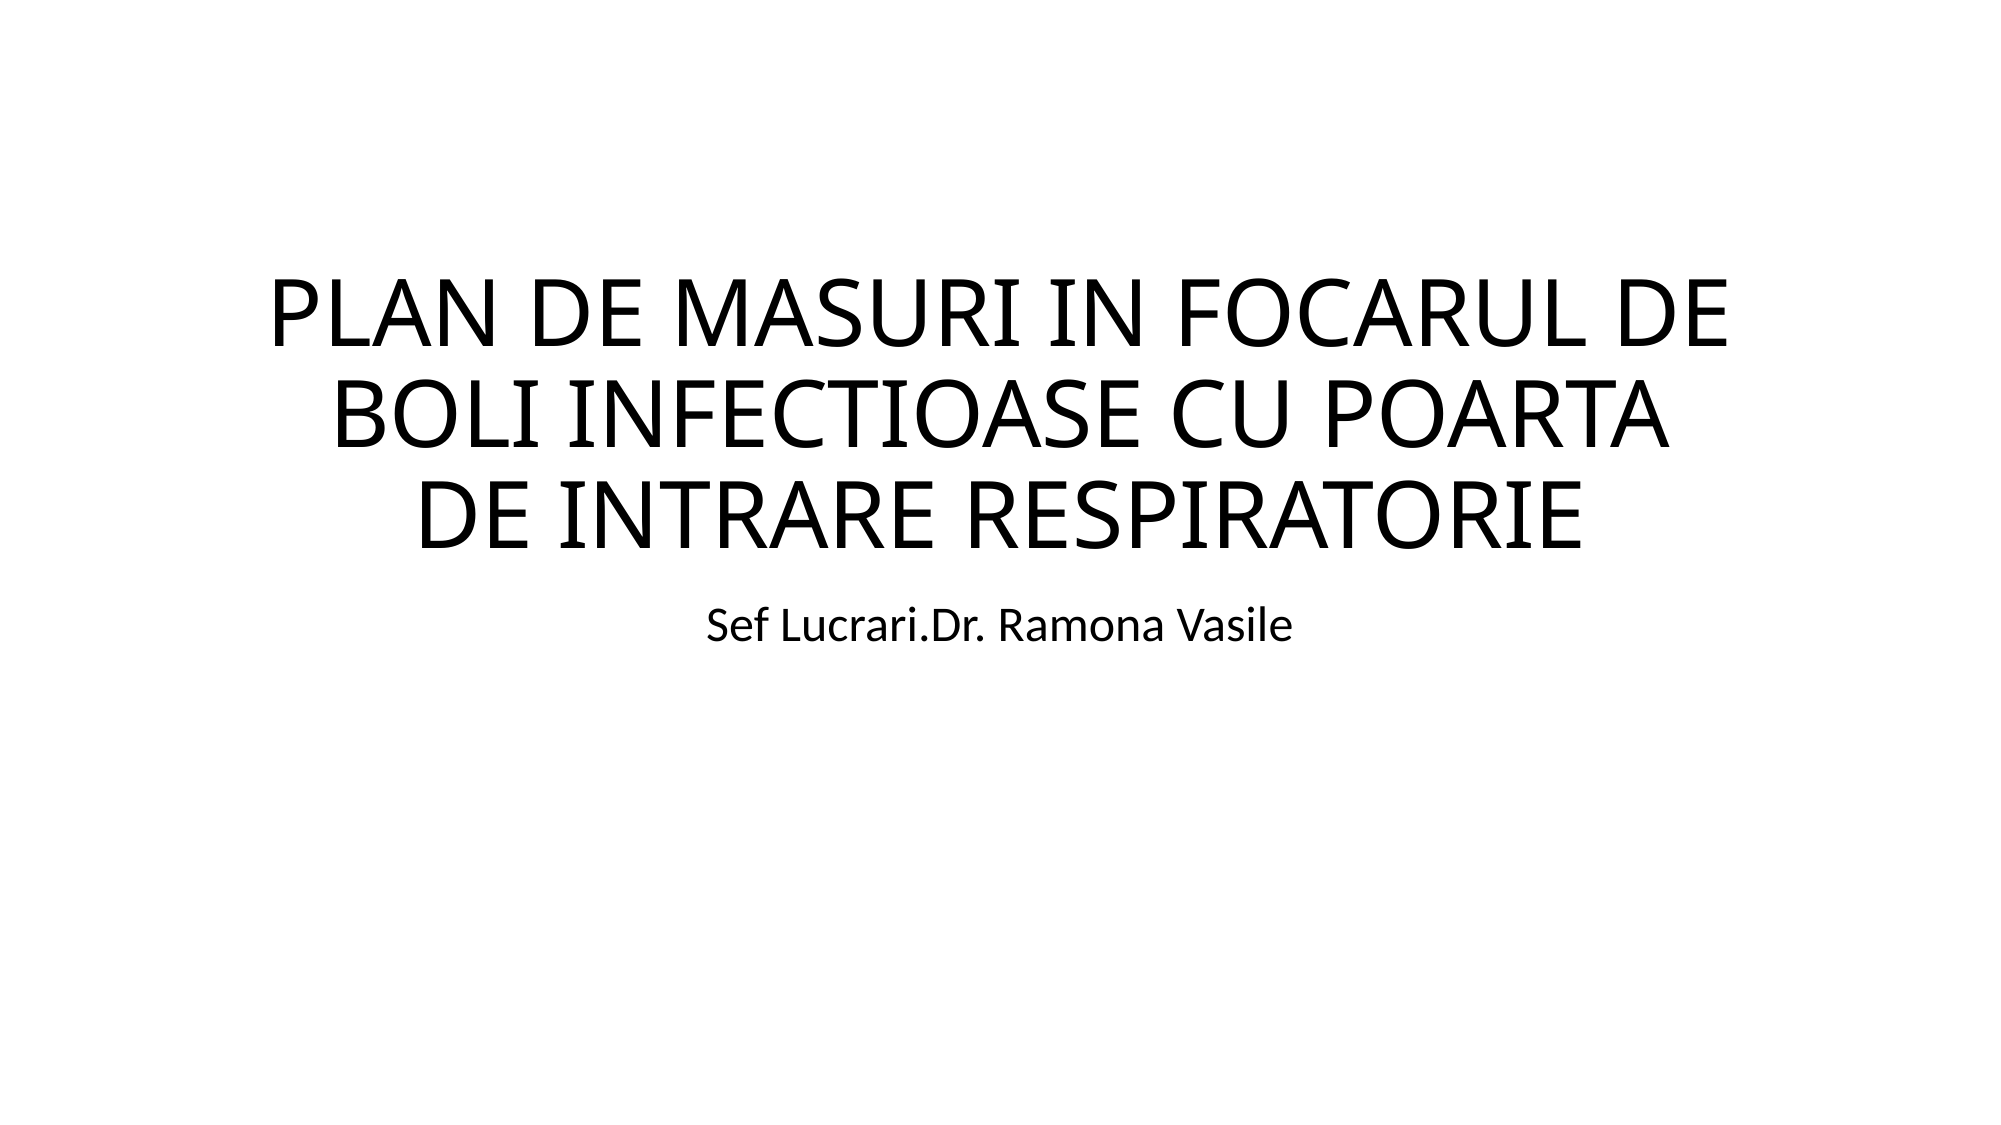

# PLAN DE MASURI IN FOCARUL DE BOLI INFECTIOASE CU POARTA DE INTRARE RESPIRATORIE
Sef Lucrari.Dr. Ramona Vasile